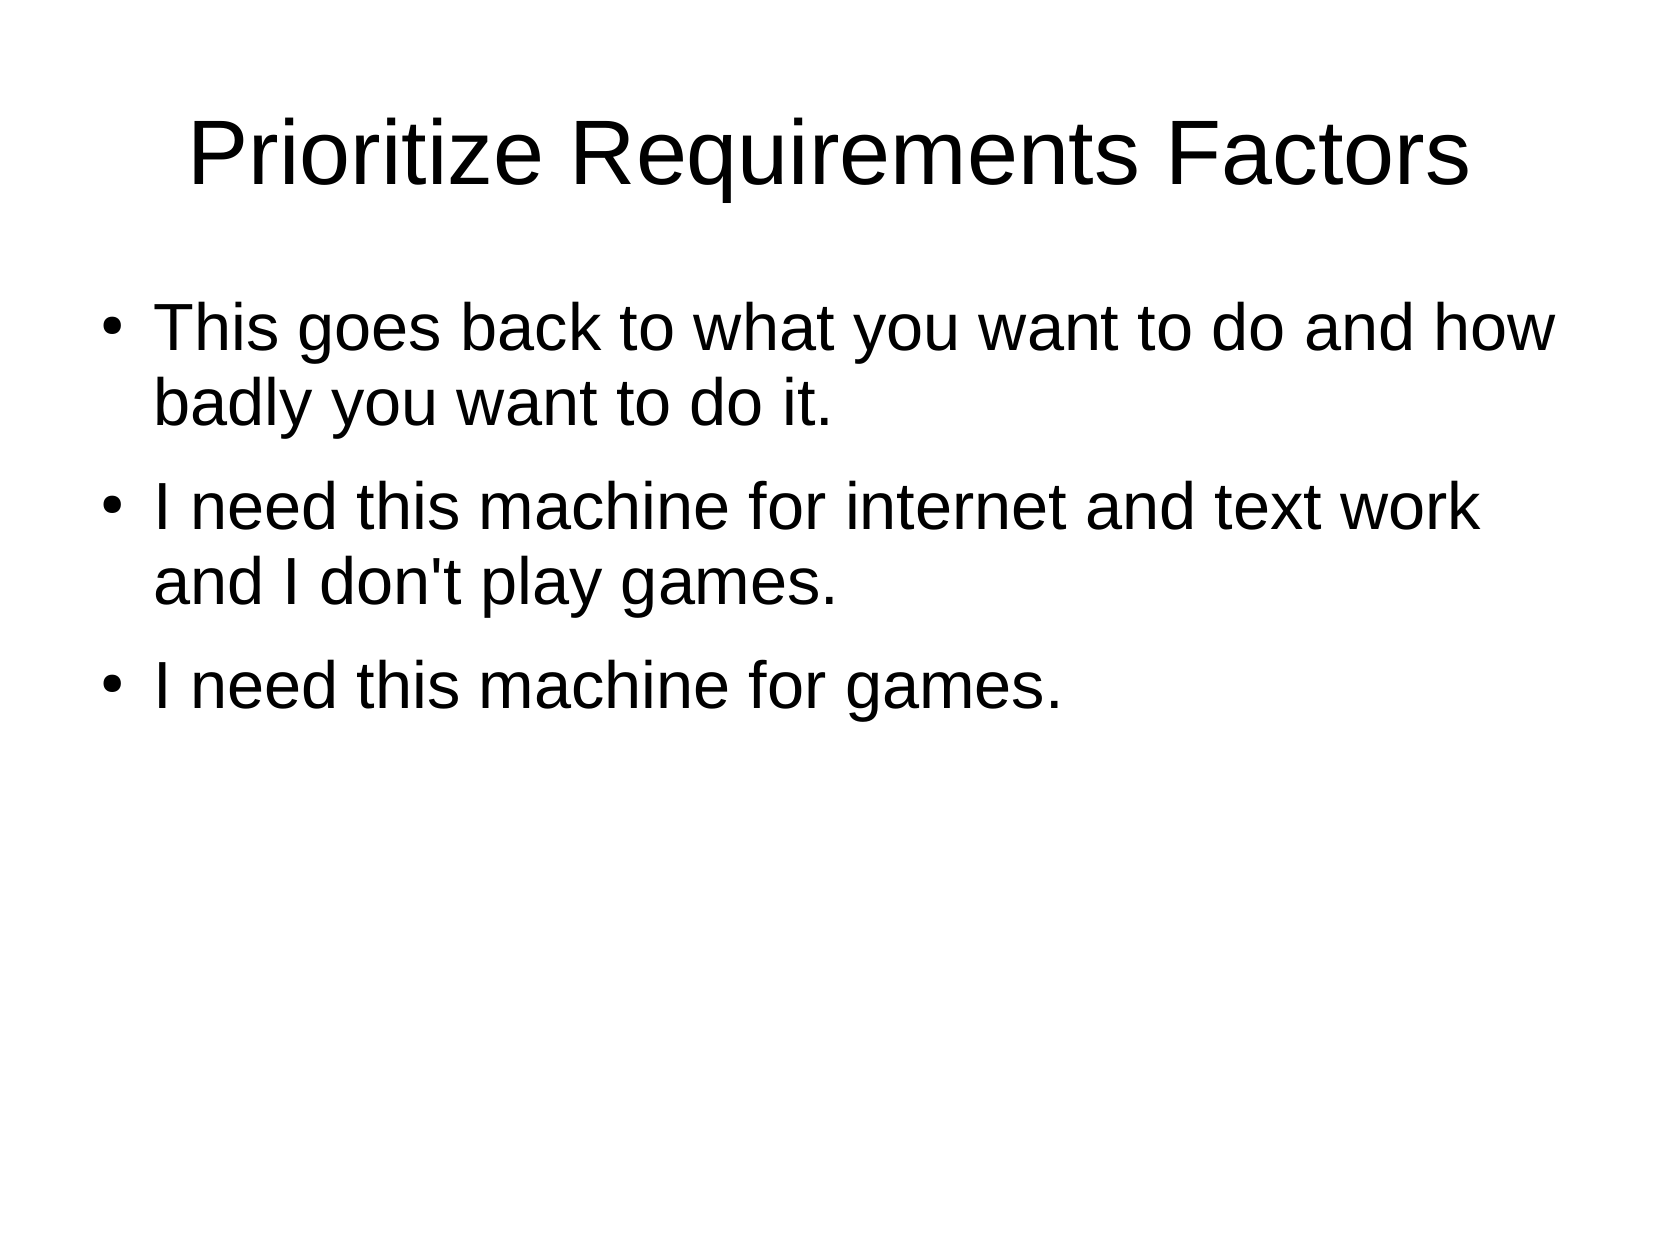

# Prioritize Requirements Factors
This goes back to what you want to do and how badly you want to do it.
I need this machine for internet and text work and I don't play games.
I need this machine for games.